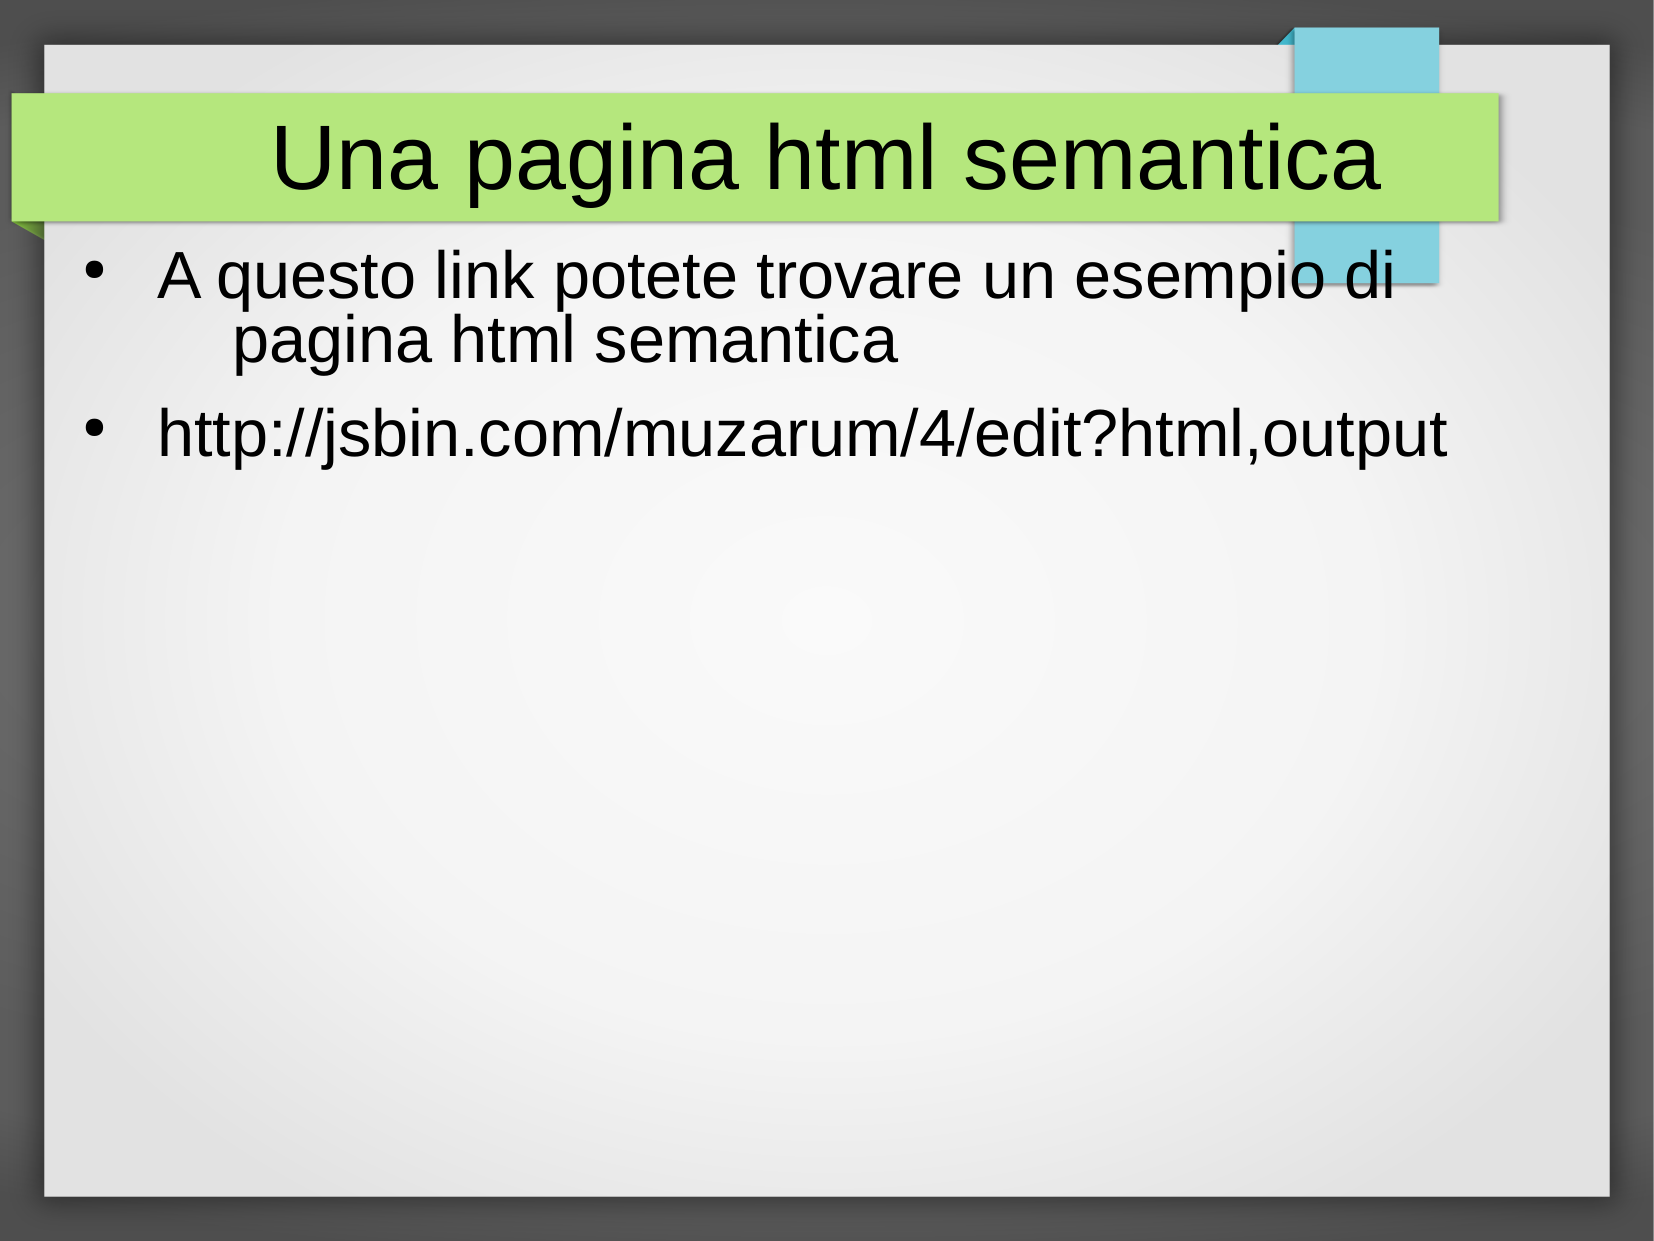

# Una pagina html semantica
A questo link potete trovare un esempio di pagina html semantica
http://jsbin.com/muzarum/4/edit?html,output